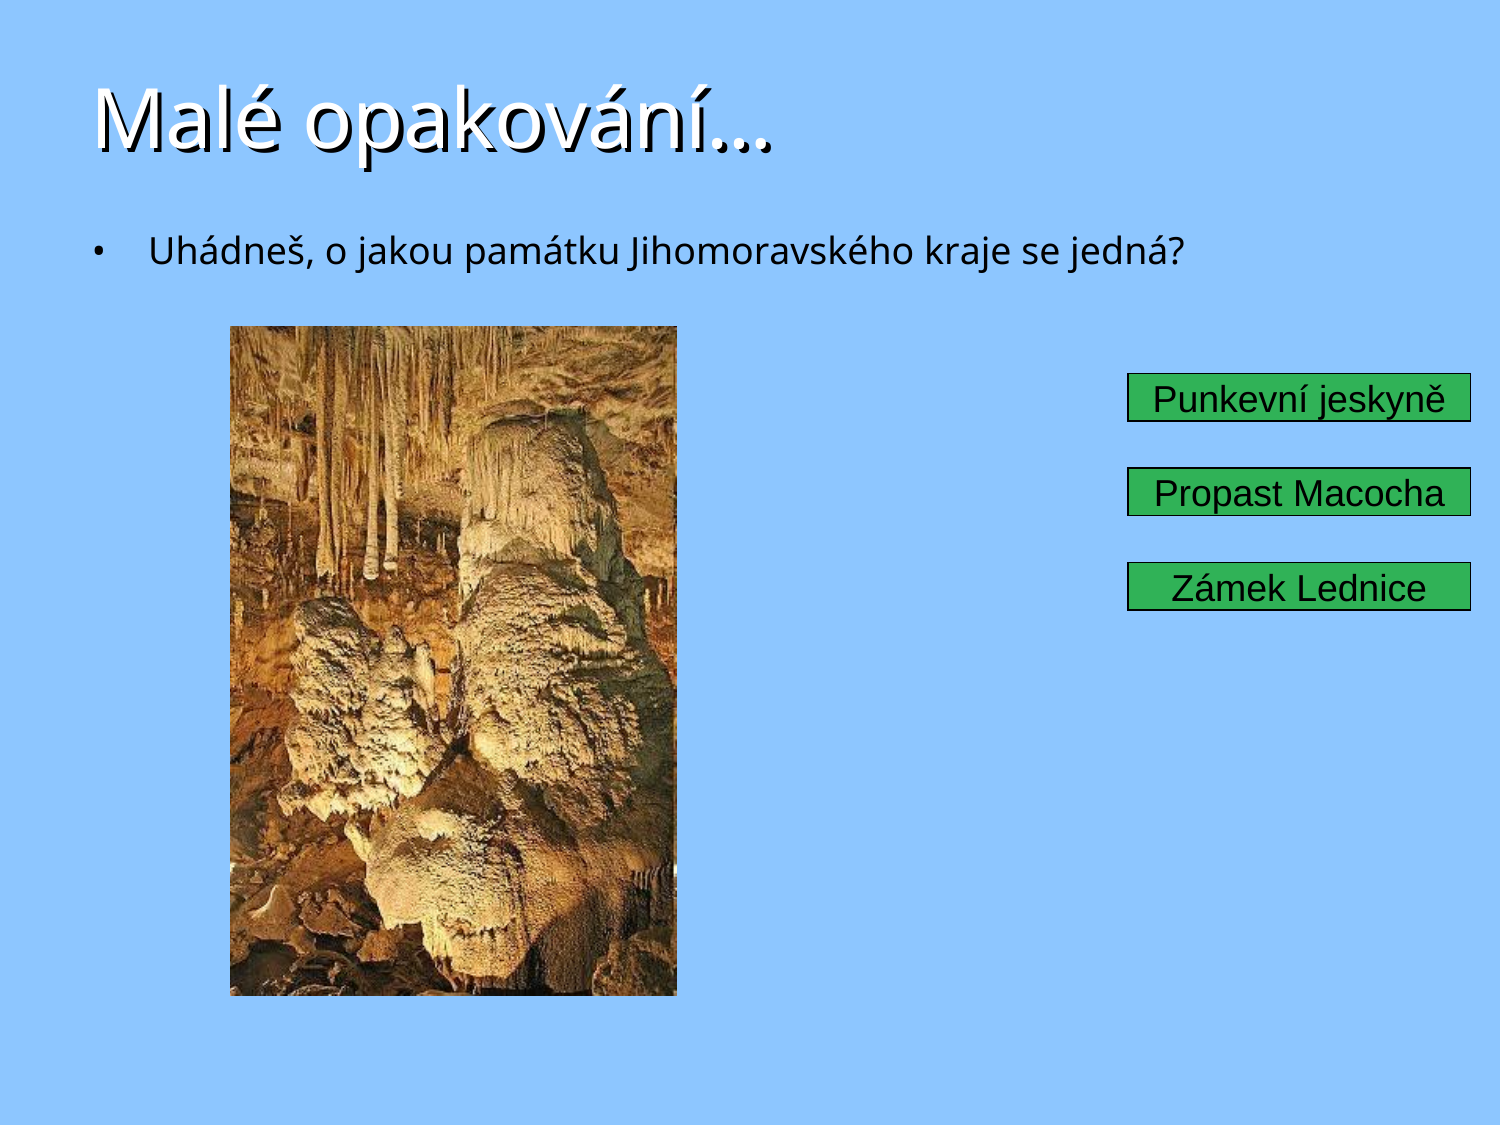

# Malé opakování…
Uhádneš, o jakou památku Jihomoravského kraje se jedná?
Punkevní jeskyně
Propast Macocha
Zámek Lednice